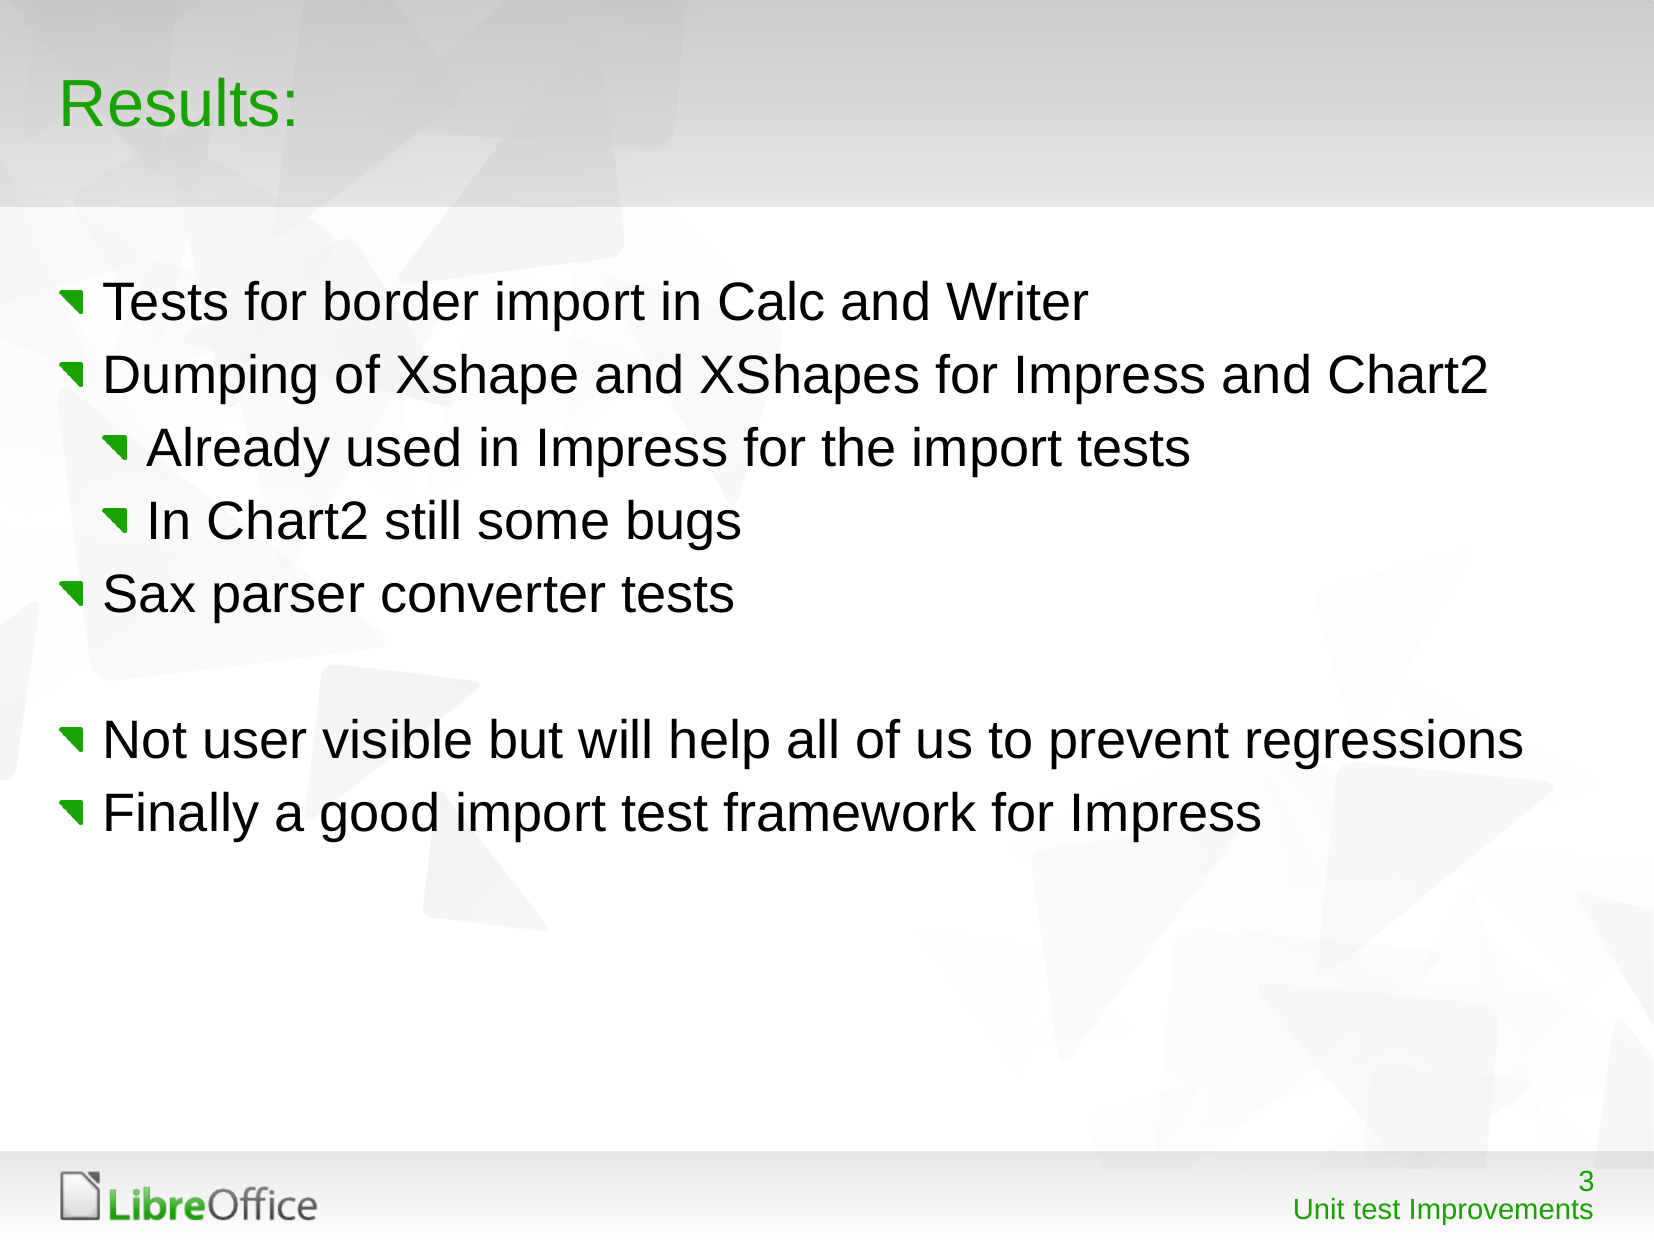

# Results:
Tests for border import in Calc and Writer
Dumping of Xshape and XShapes for Impress and Chart2
Already used in Impress for the import tests
In Chart2 still some bugs
Sax parser converter tests
Not user visible but will help all of us to prevent regressions
Finally a good import test framework for Impress
3
Unit test Improvements